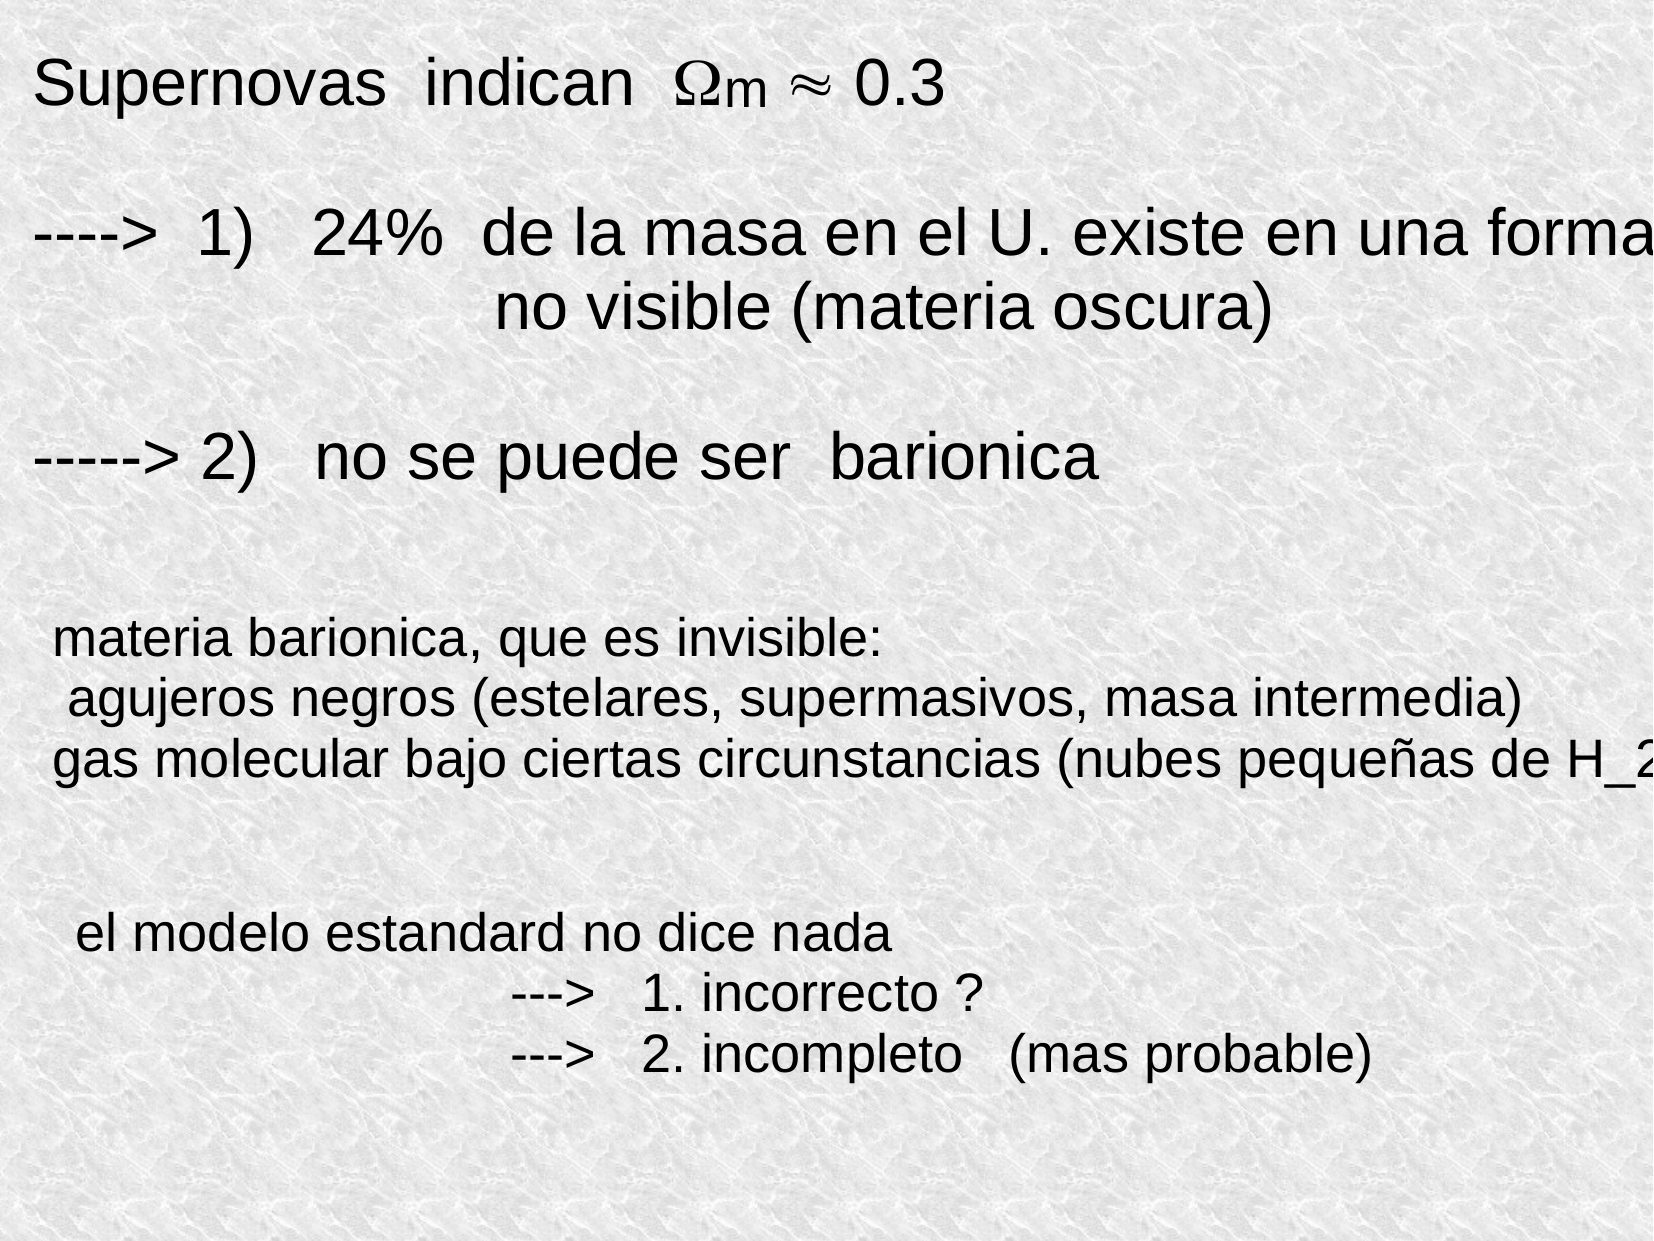

Supernovas indican m ≈ 0.3
----> 1) 24% de la masa en el U. existe en una forma
 no visible (materia oscura)
-----> 2) no se puede ser barionica
materia barionica, que es invisible:
 agujeros negros (estelares, supermasivos, masa intermedia)
gas molecular bajo ciertas circunstancias (nubes pequeñas de H_2)
el modelo estandard no dice nada
 ---> 1. incorrecto ?
 ---> 2. incompleto (mas probable)